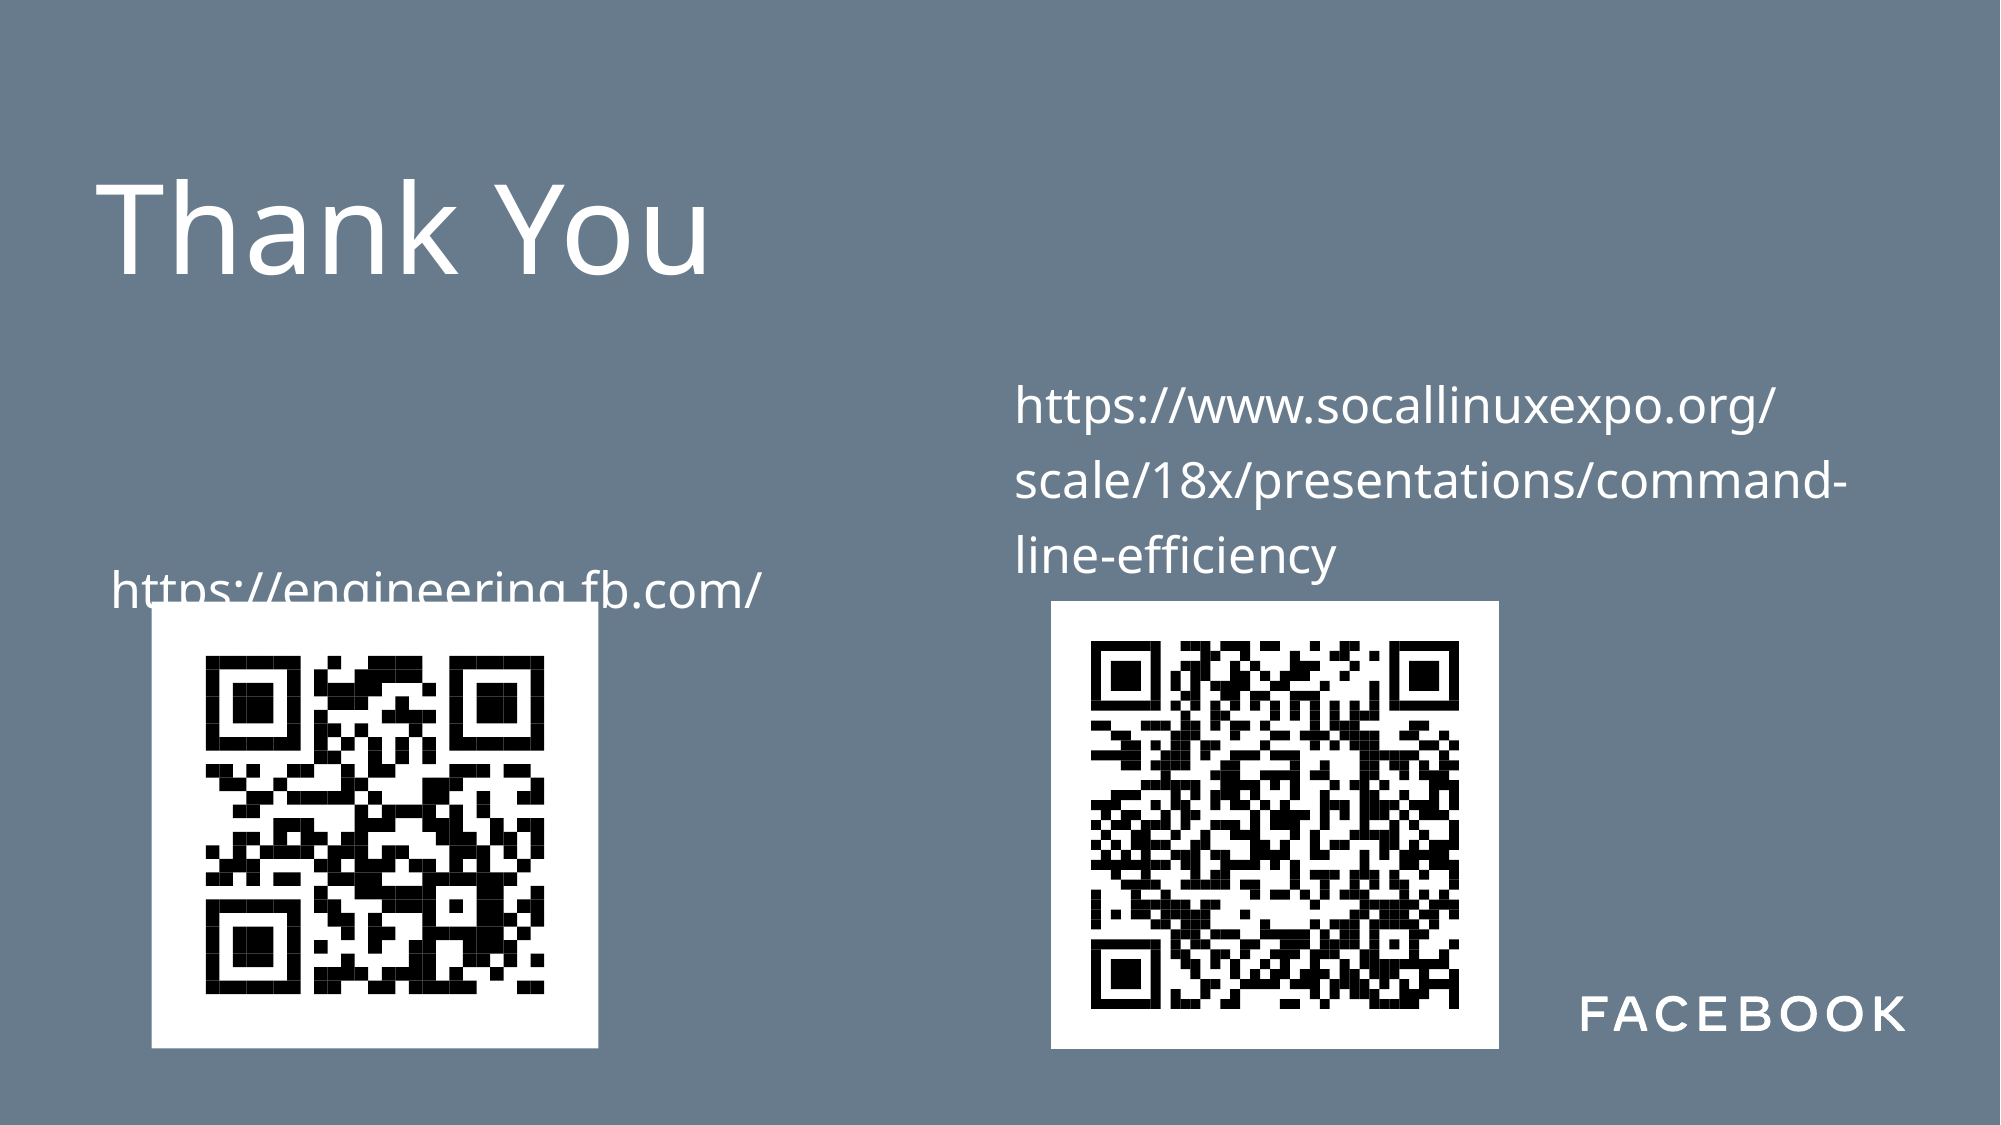

# Thank You
| https://engineering.fb.com/ | https://www.socallinuxexpo.org/scale/18x/presentations/command-line-efficiency |
| --- | --- |